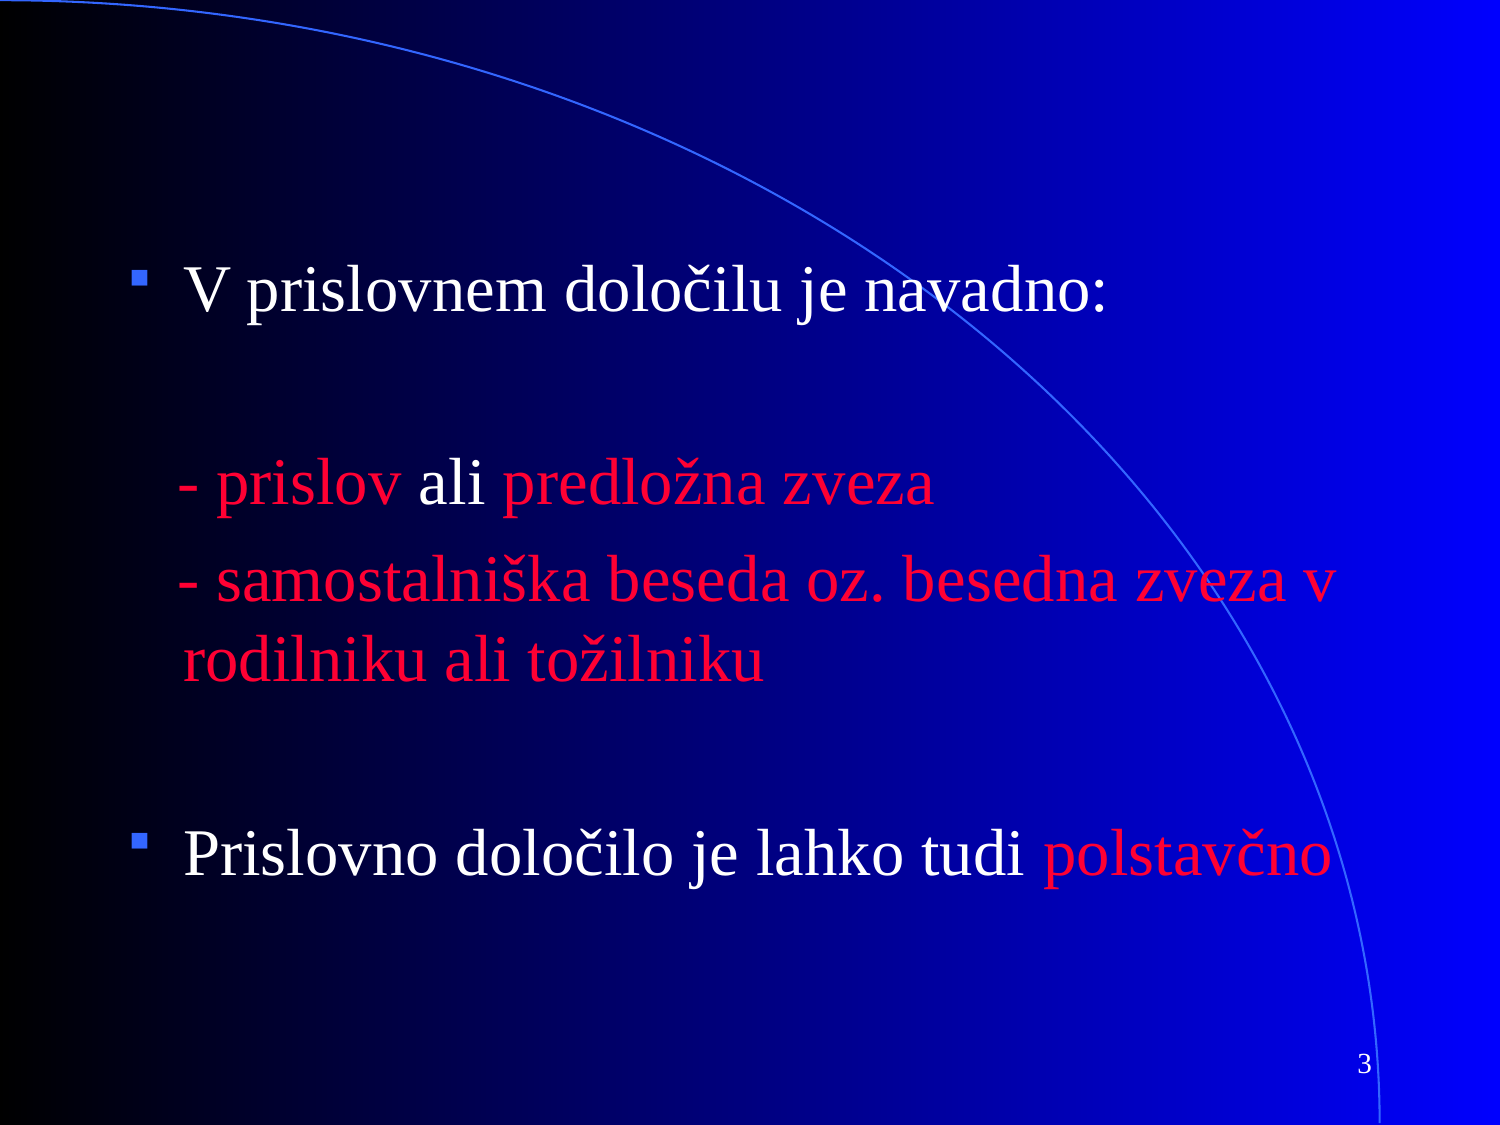

# V prislovnem določilu je navadno:
 - prislov ali predložna zveza
 - samostalniška beseda oz. besedna zveza v rodilniku ali tožilniku
Prislovno določilo je lahko tudi polstavčno